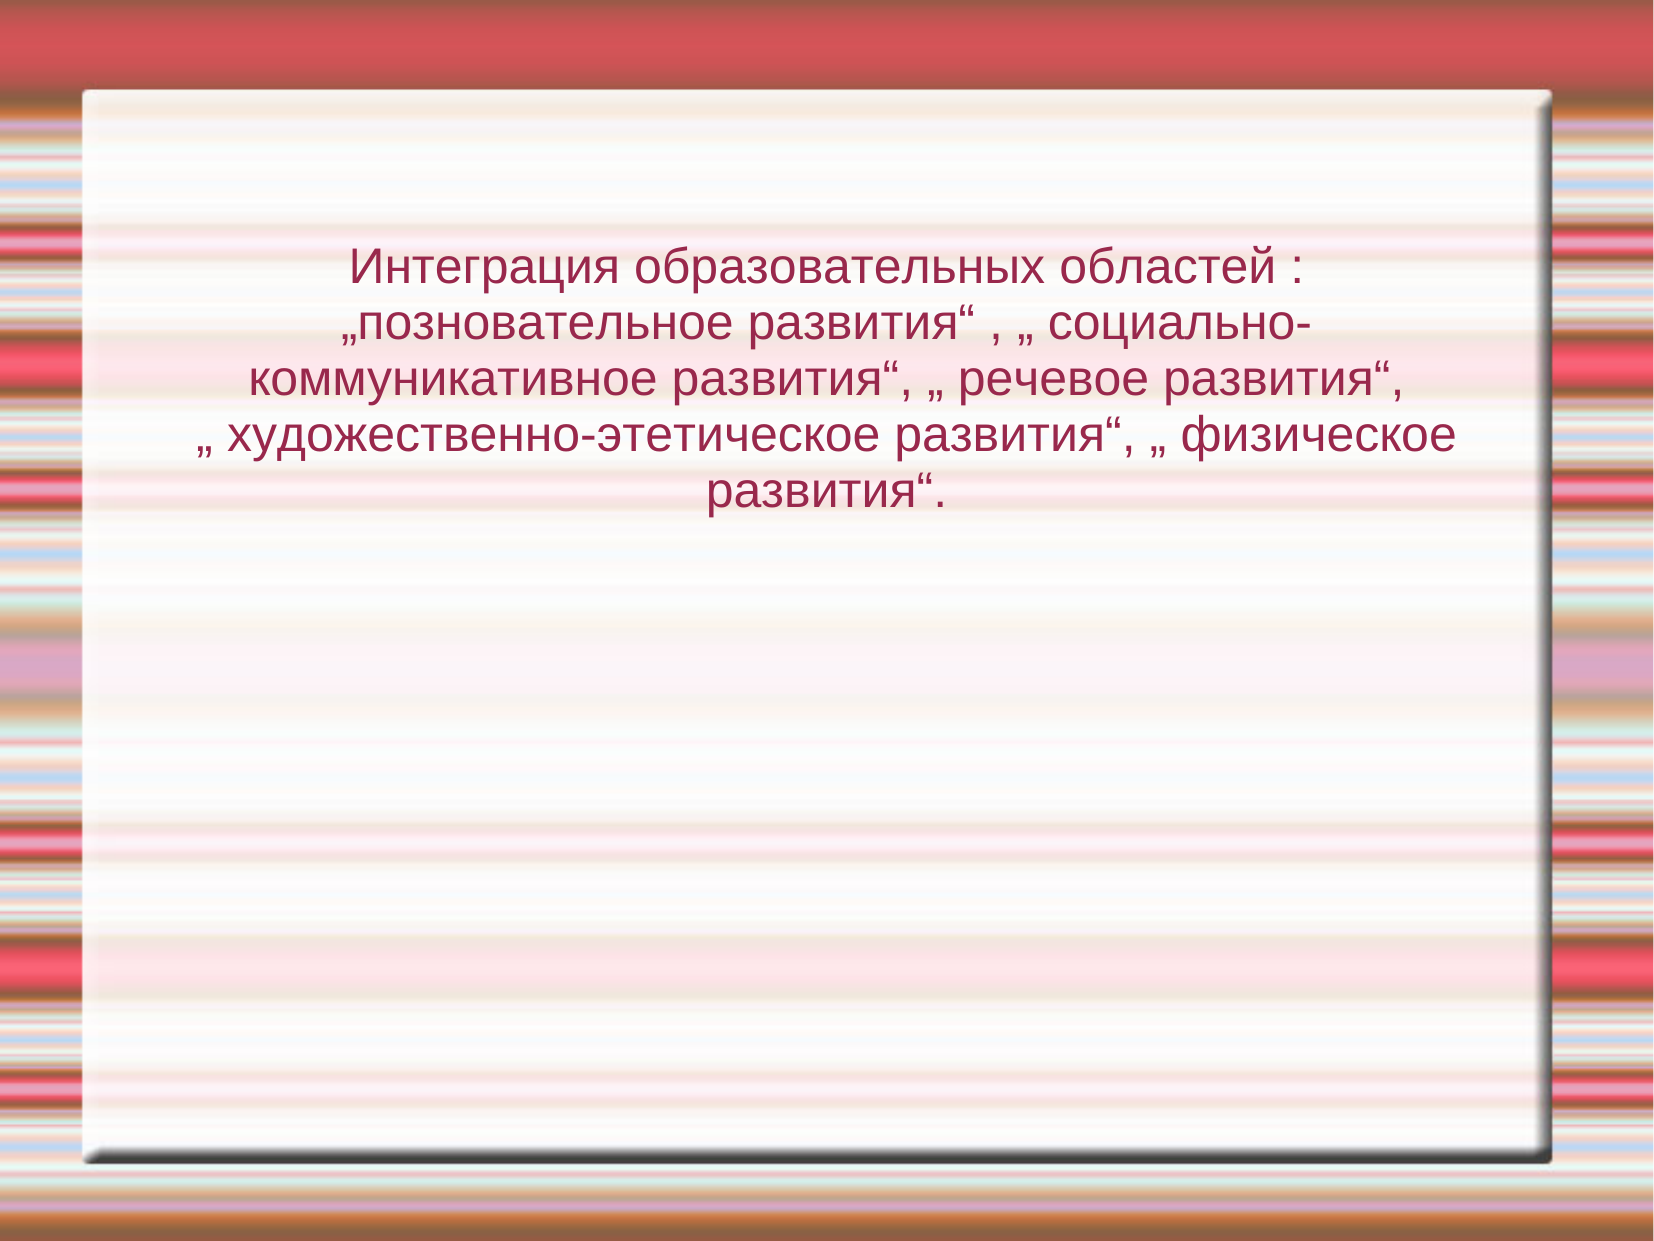

# Интеграция образовательных областей : „позновательное развития“ , „ социально-коммуникативное развития“, „ речевое развития“, „ художественно-этетическое развития“, „ физическое развития“.